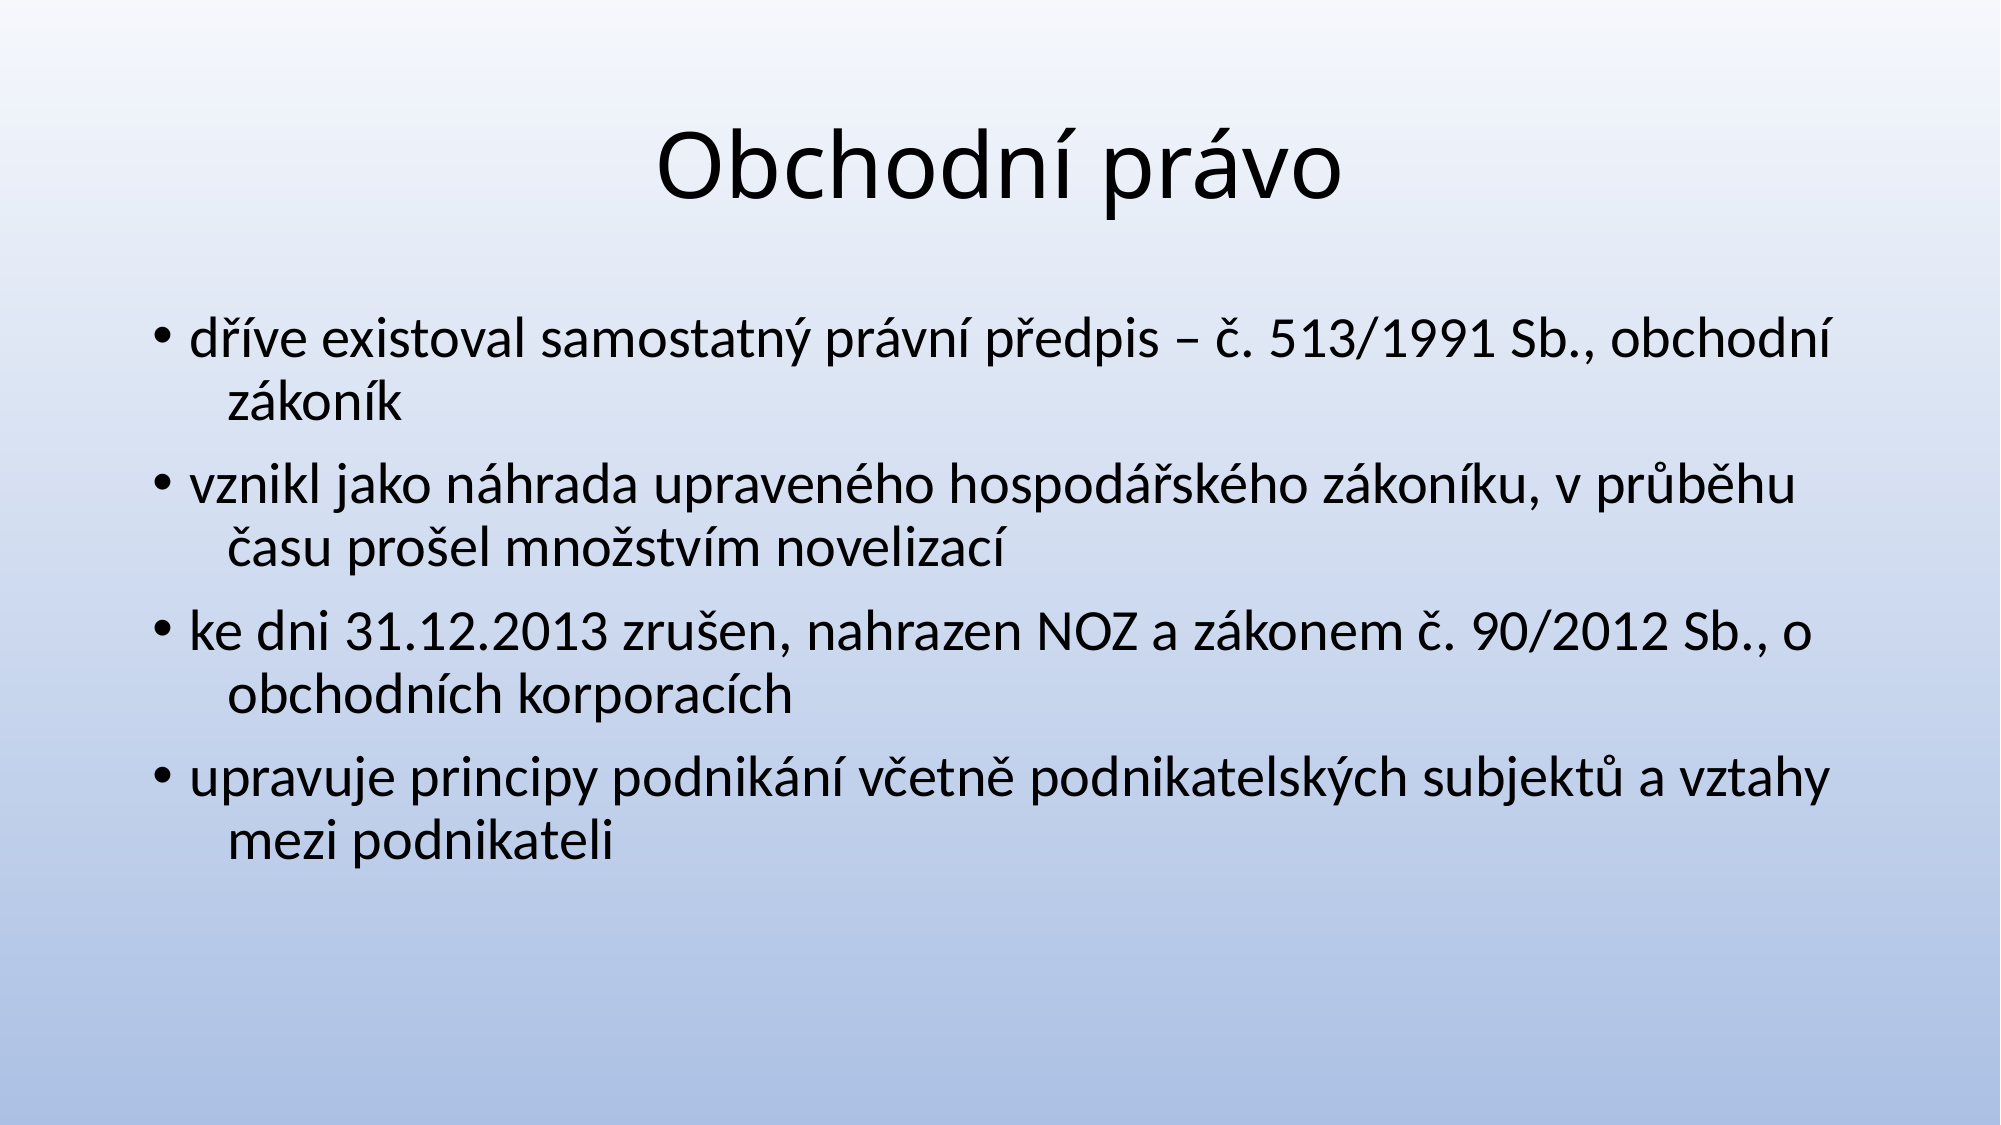

# Obchodní právo
dříve existoval samostatný právní předpis – č. 513/1991 Sb., obchodní zákoník
vznikl jako náhrada upraveného hospodářského zákoníku, v průběhu času prošel množstvím novelizací
ke dni 31.12.2013 zrušen, nahrazen NOZ a zákonem č. 90/2012 Sb., o obchodních korporacích
upravuje principy podnikání včetně podnikatelských subjektů a vztahy mezi podnikateli